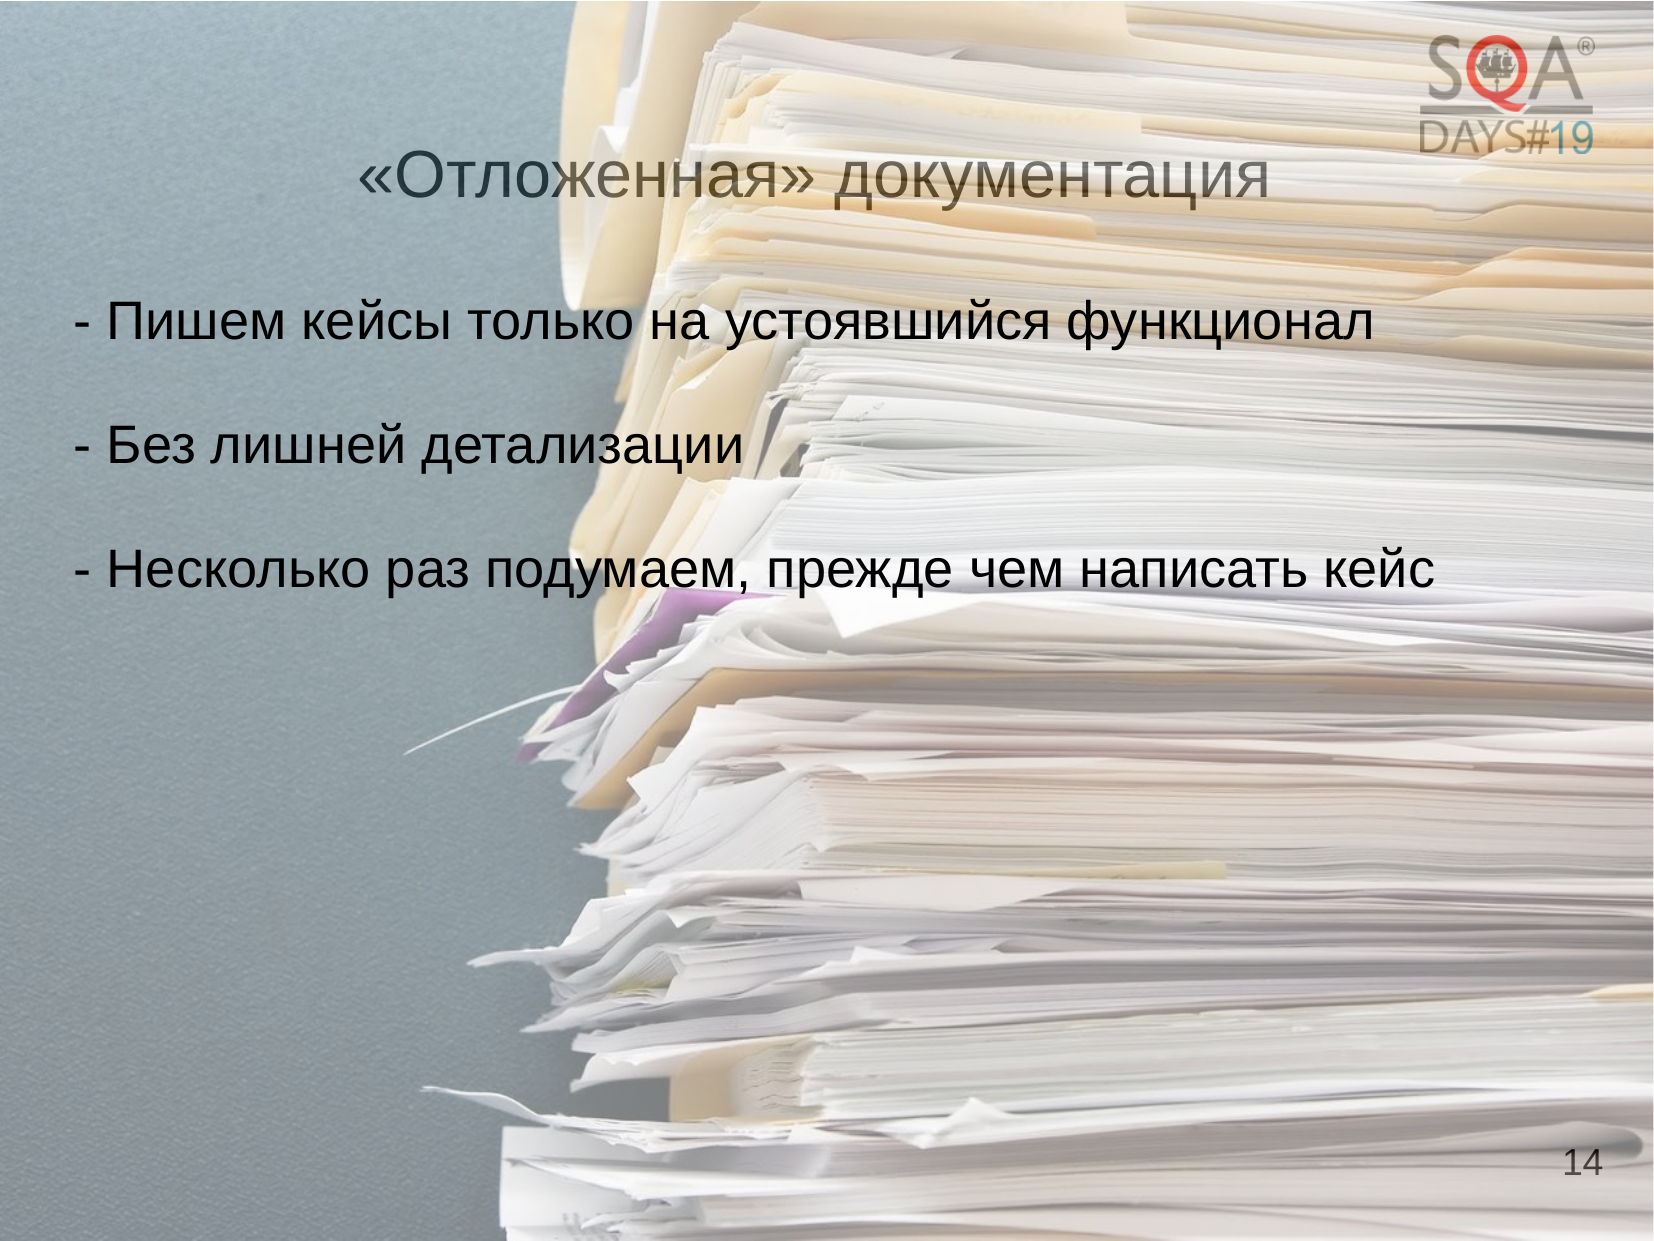

«Отложенная» документация
- Пишем кейсы только на устоявшийся функционал
- Без лишней детализации
- Несколько раз подумаем, прежде чем написать кейс
14